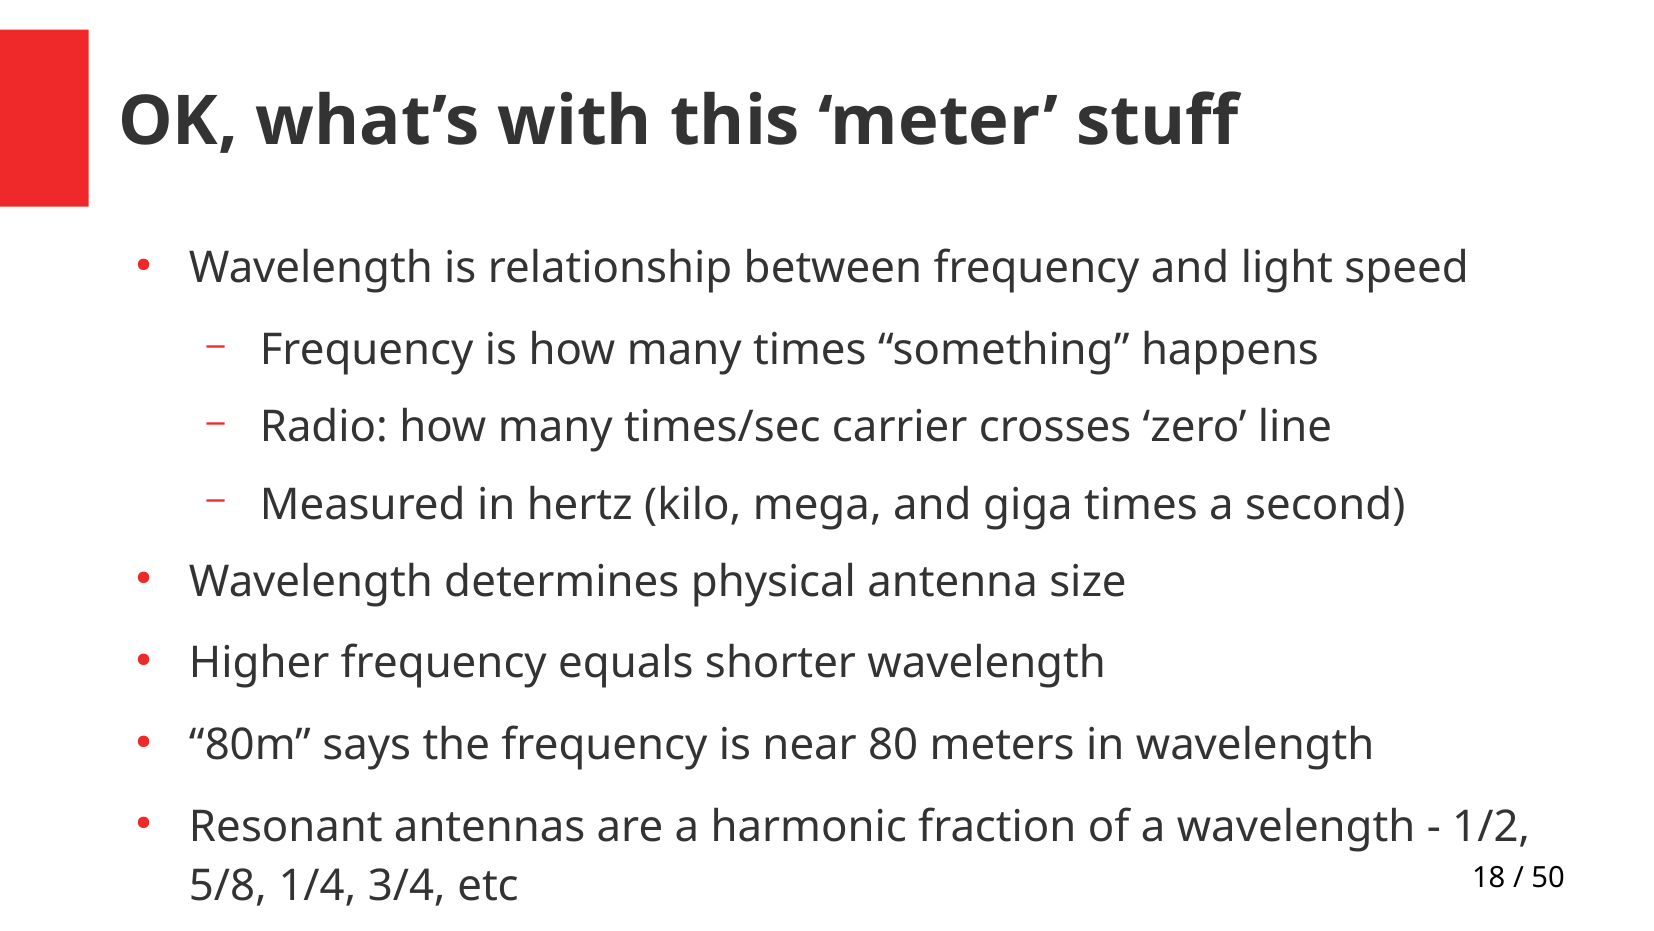

# OK, what’s with this ‘meter’ stuff
Wavelength is relationship between frequency and light speed
Frequency is how many times “something” happens
Radio: how many times/sec carrier crosses ‘zero’ line
Measured in hertz (kilo, mega, and giga times a second)
Wavelength determines physical antenna size
Higher frequency equals shorter wavelength
“80m” says the frequency is near 80 meters in wavelength
Resonant antennas are a harmonic fraction of a wavelength - 1/2, 5/8, 1/4, 3/4, etc
18